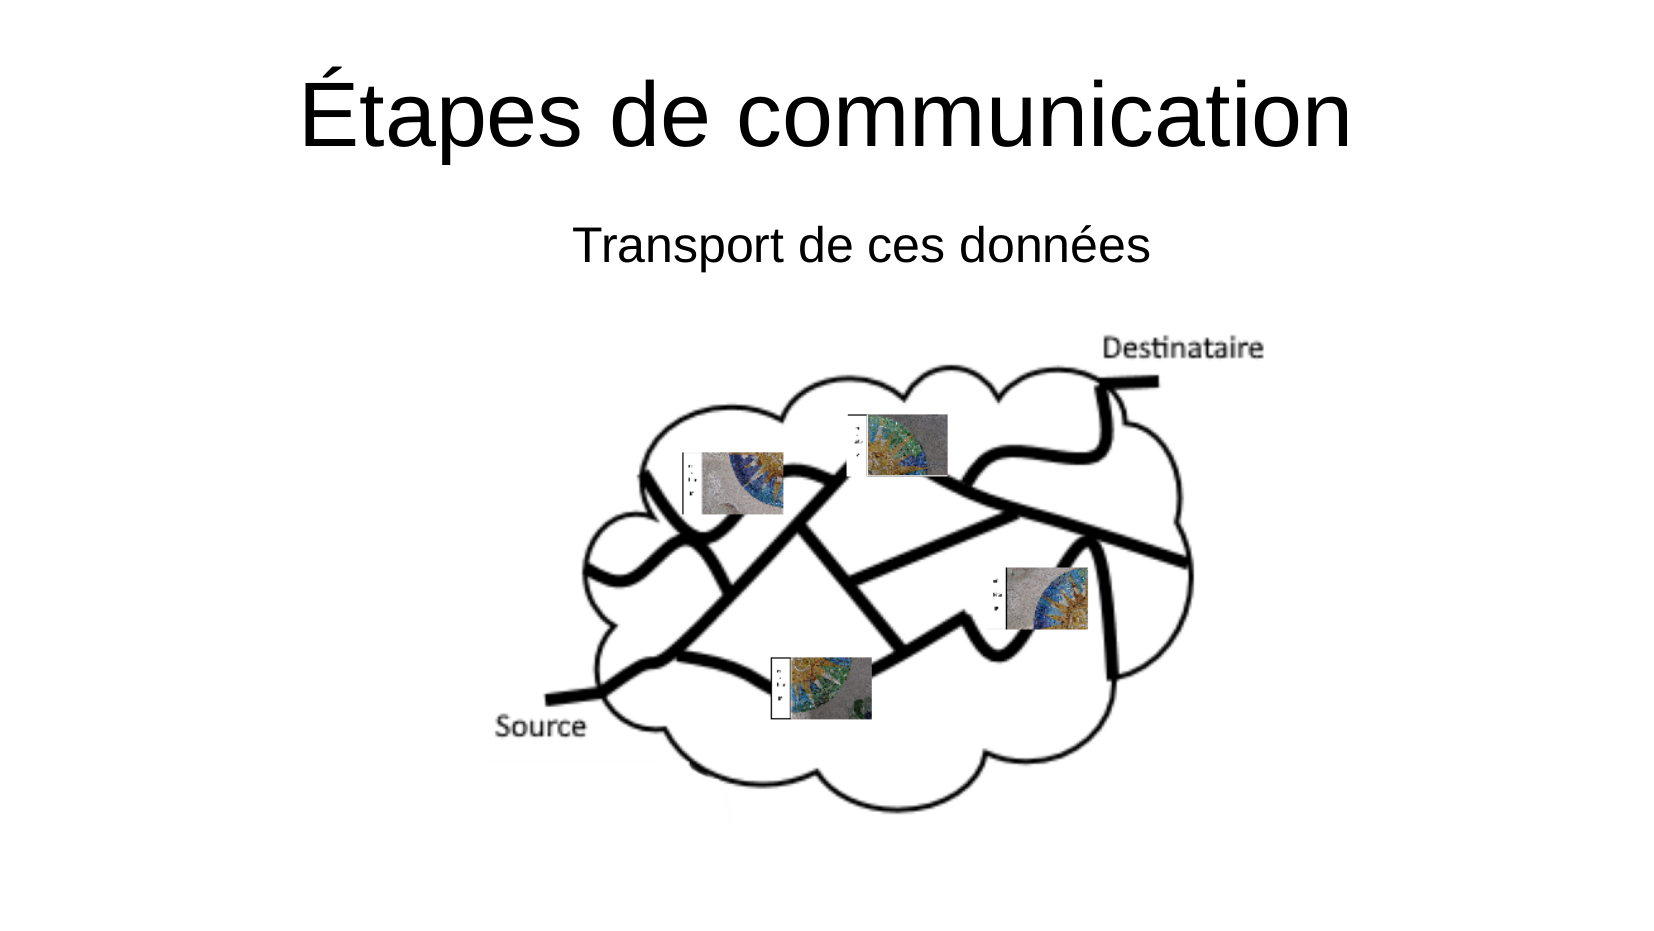

# Étapes de communication
Transport de ces données